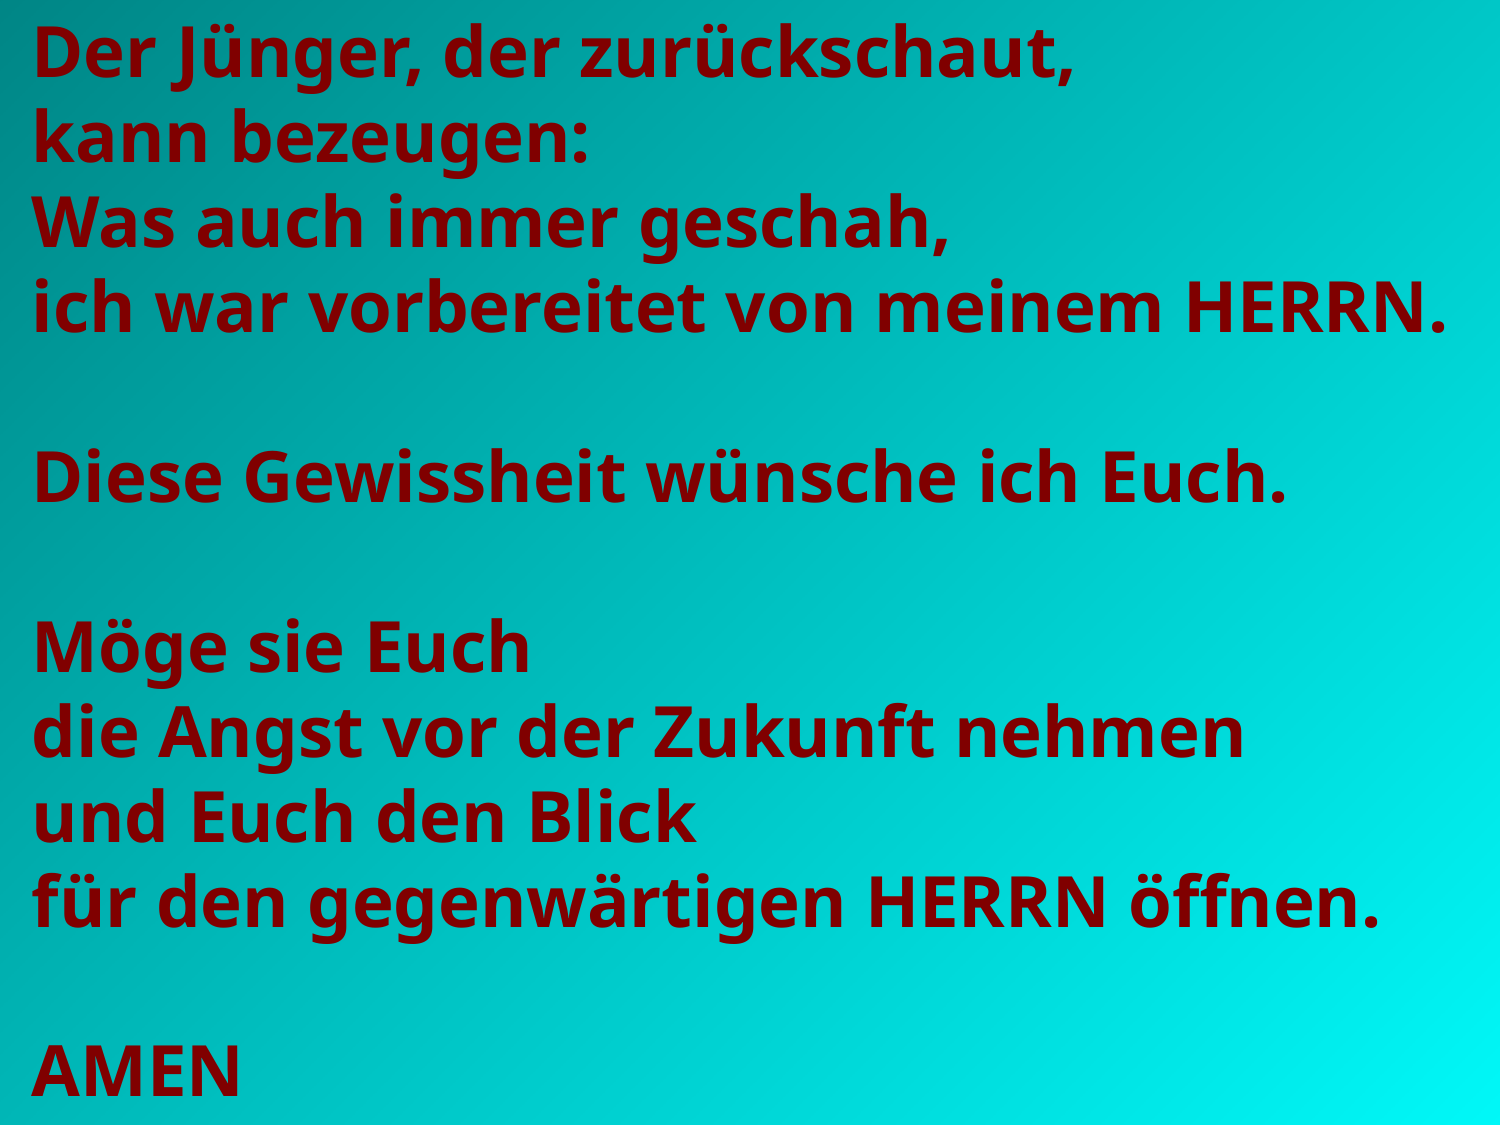

Der Jünger, der zurückschaut,
kann bezeugen:
Was auch immer geschah,
ich war vorbereitet von meinem HERRN.
Diese Gewissheit wünsche ich Euch.
Möge sie Euch
die Angst vor der Zukunft nehmen
und Euch den Blick
für den gegenwärtigen HERRN öffnen.
AMEN